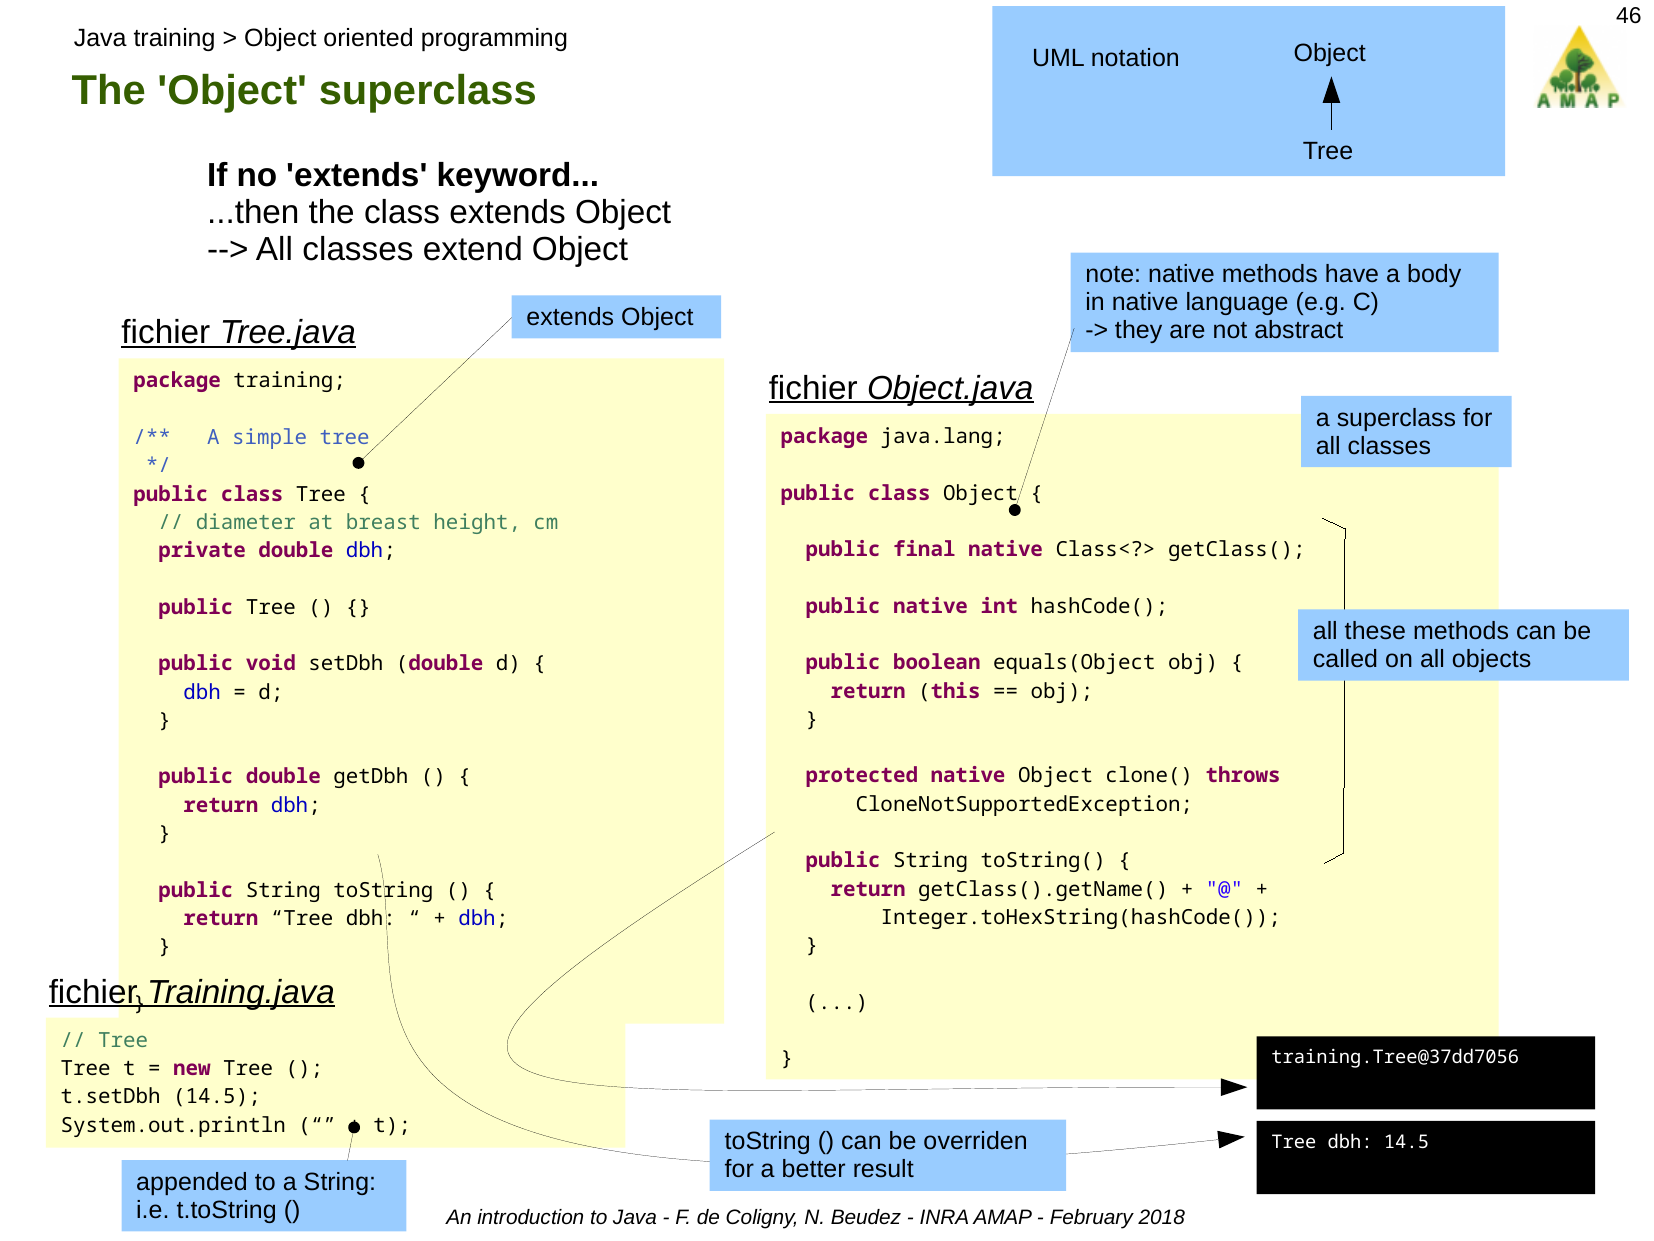

46
Java training > Object oriented programming
Object
UML notation
The 'Object' superclass
Tree
If no 'extends' keyword...
...then the class extends Object
--> All classes extend Object
note: native methods have a body in native language (e.g. C)
-> they are not abstract
extends Object
fichier Tree.java
package training;
/**	A simple tree
 */
public class Tree {
 // diameter at breast height, cm
 private double dbh;
 public Tree () {}
 public void setDbh (double d) {
 dbh = d;
 }
 public double getDbh () {
 return dbh;
 }
 public String toString () {
 return “Tree dbh: “ + dbh;
 }
}
fichier Object.java
a superclass for all classes
package java.lang;
public class Object {
 public final native Class<?> getClass();
 public native int hashCode();
 public boolean equals(Object obj) {
 return (this == obj);
 }
 protected native Object clone() throws
 CloneNotSupportedException;
 public String toString() {
 return getClass().getName() + "@" +
 Integer.toHexString(hashCode());
 }
 (...)
}
all these methods can be called on all objects
fichier Training.java
// Tree
Tree t = new Tree ();
t.setDbh (14.5);
System.out.println (“” + t);
training.Tree@37dd7056
toString () can be overriden
for a better result
Tree dbh: 14.5
appended to a String:
i.e. t.toString ()